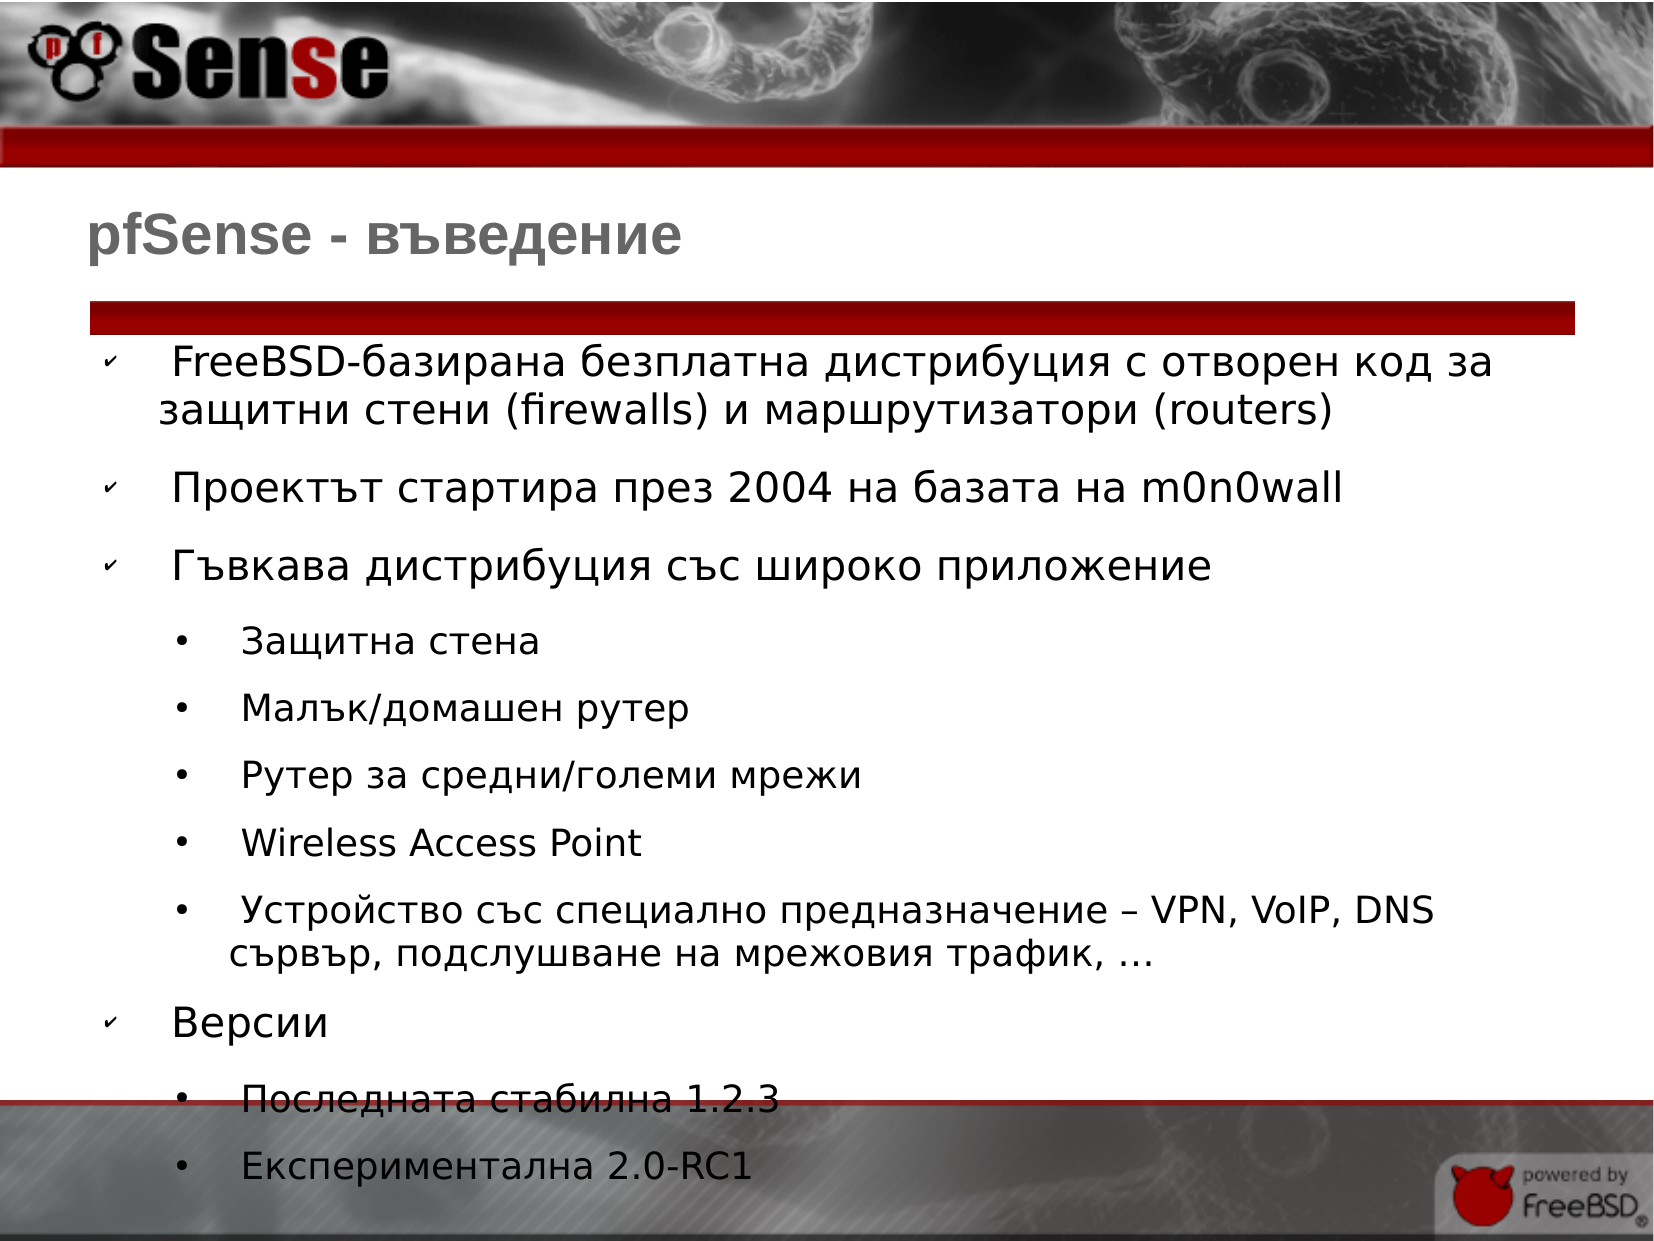

# pfSense - въведение
 FreeBSD-базирана безплатна дистрибуция с отворен код за защитни стени (firewalls) и маршрутизатори (routers)
 Проектът стартира през 2004 на базата на m0n0wall
 Гъвкава дистрибуция със широко приложение
 Защитна стена
 Малък/домашен рутер
 Рутер за средни/големи мрежи
 Wireless Access Point
 Устройство със специално предназначение – VPN, VoIP, DNS сървър, подслушване на мрежовия трафик, …
 Версии
 Последната стабилна 1.2.3
 Експериментална 2.0-RC1